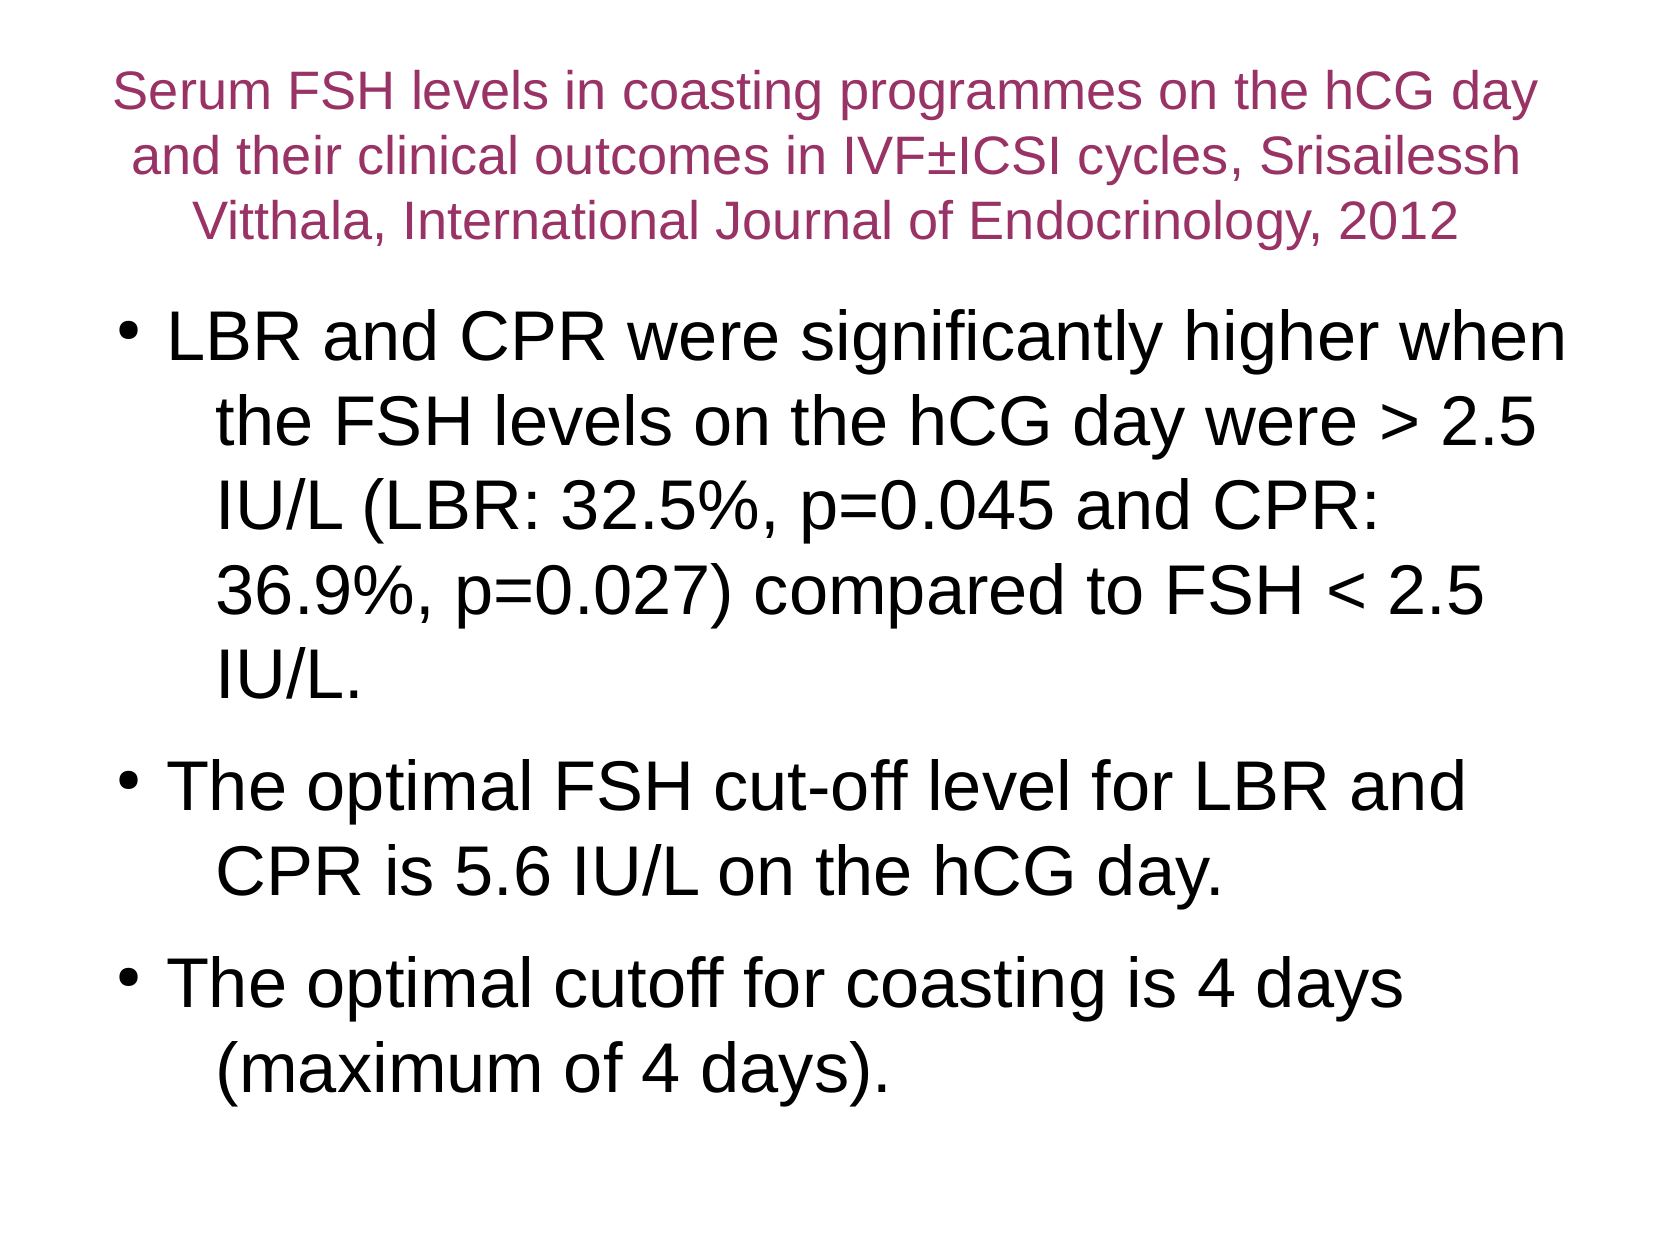

# Serum FSH levels in coasting programmes on the hCG day and their clinical outcomes in IVF±ICSI cycles, Srisailessh Vitthala, International Journal of Endocrinology, 2012
LBR and CPR were significantly higher when the FSH levels on the hCG day were > 2.5 IU/L (LBR: 32.5%, p=0.045 and CPR: 36.9%, p=0.027) compared to FSH < 2.5 IU/L.
The optimal FSH cut-off level for LBR and CPR is 5.6 IU/L on the hCG day.
The optimal cutoff for coasting is 4 days (maximum of 4 days).